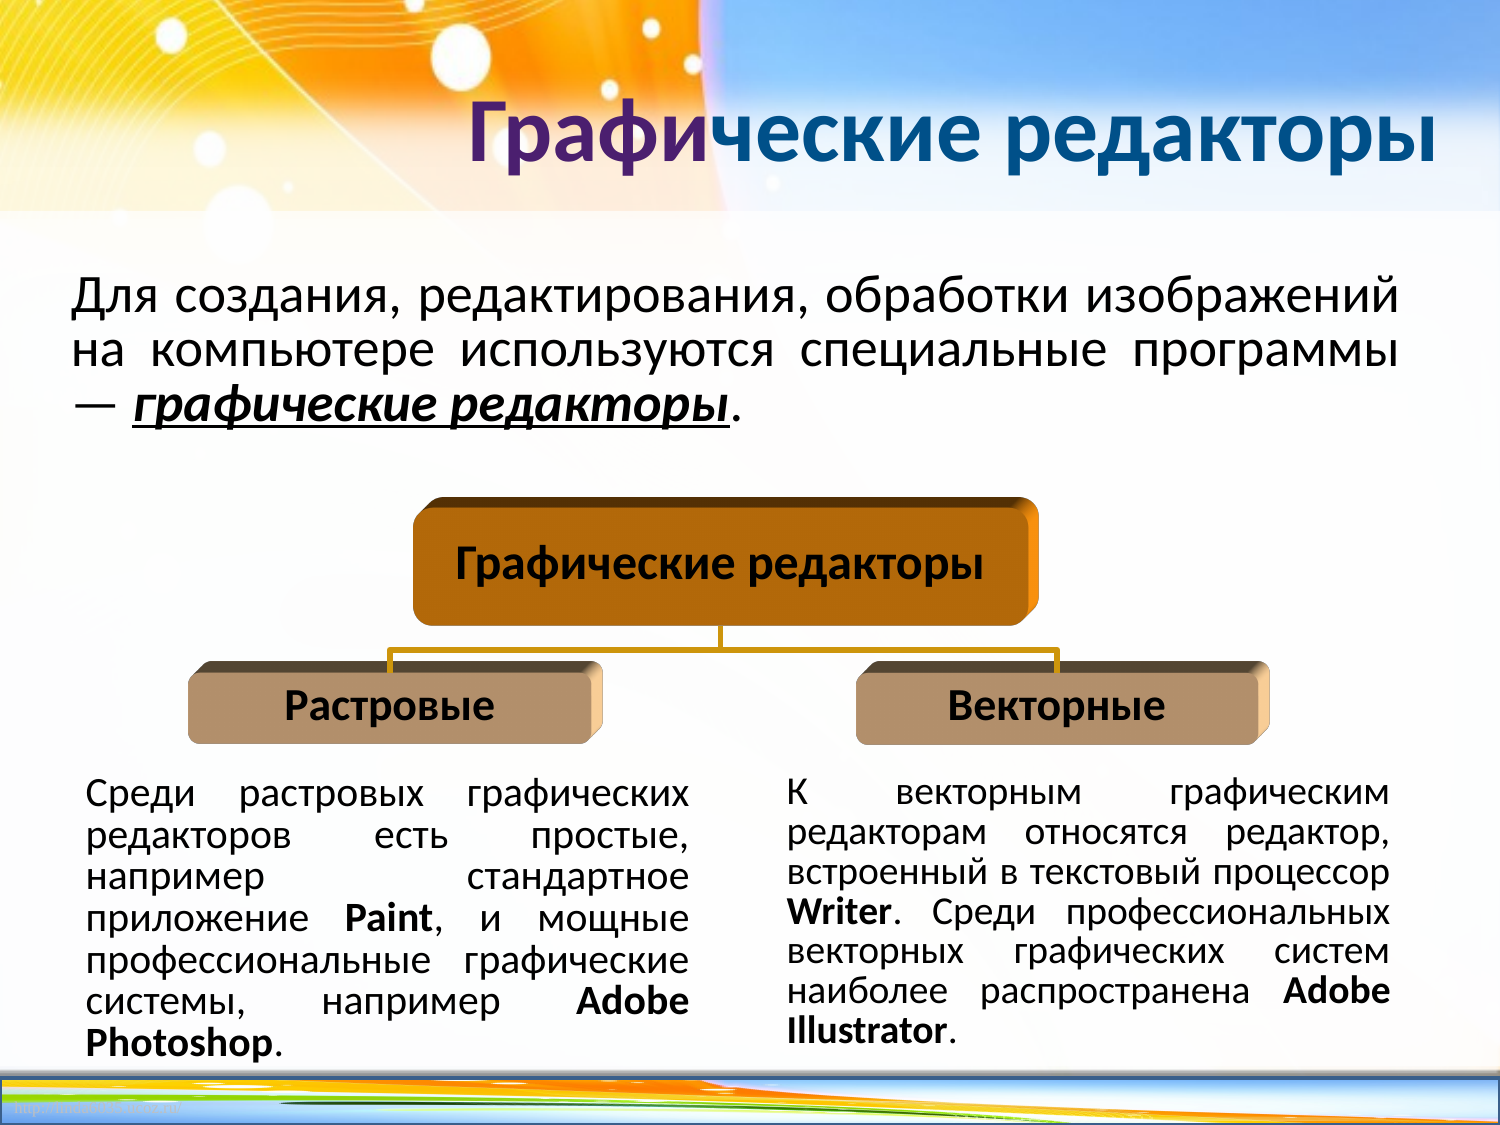

# Графические редакторы
Для создания, редактирования, обработки изображений на компьютере используются специальные программы — графические редакторы.
Графические редакторы
Растровые
Векторные
Среди растровых графических редакторов есть простые, например стандартное приложение Paint, и мощные профессиональные графические системы, например Adobe Photoshop.
К векторным графическим редакторам относятся редактор, встроенный в текстовый процессор Writer. Среди профессиональных векторных графических систем наиболее распространена Adobe Illustrator.